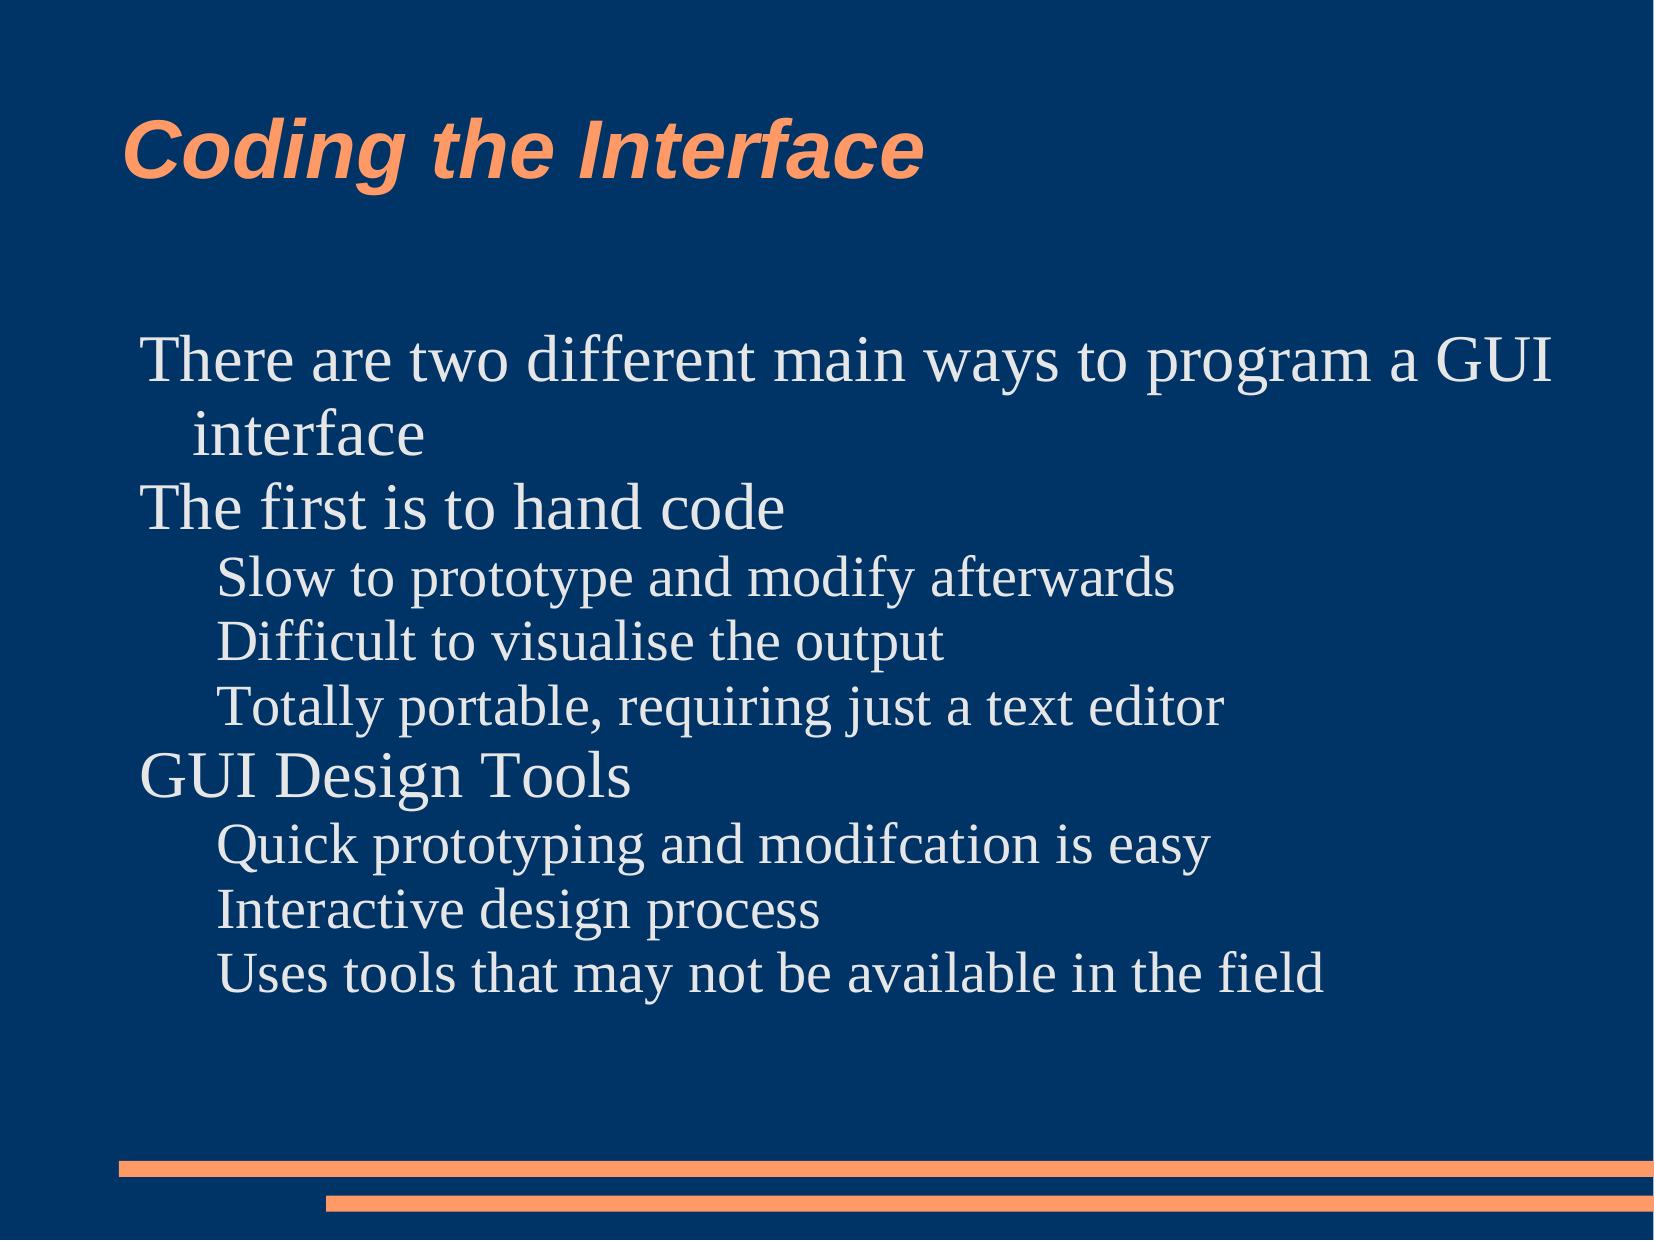

# Coding the Interface
There are two different main ways to program a GUI interface
The first is to hand code
Slow to prototype and modify afterwards
Difficult to visualise the output
Totally portable, requiring just a text editor
GUI Design Tools
Quick prototyping and modifcation is easy
Interactive design process
Uses tools that may not be available in the field